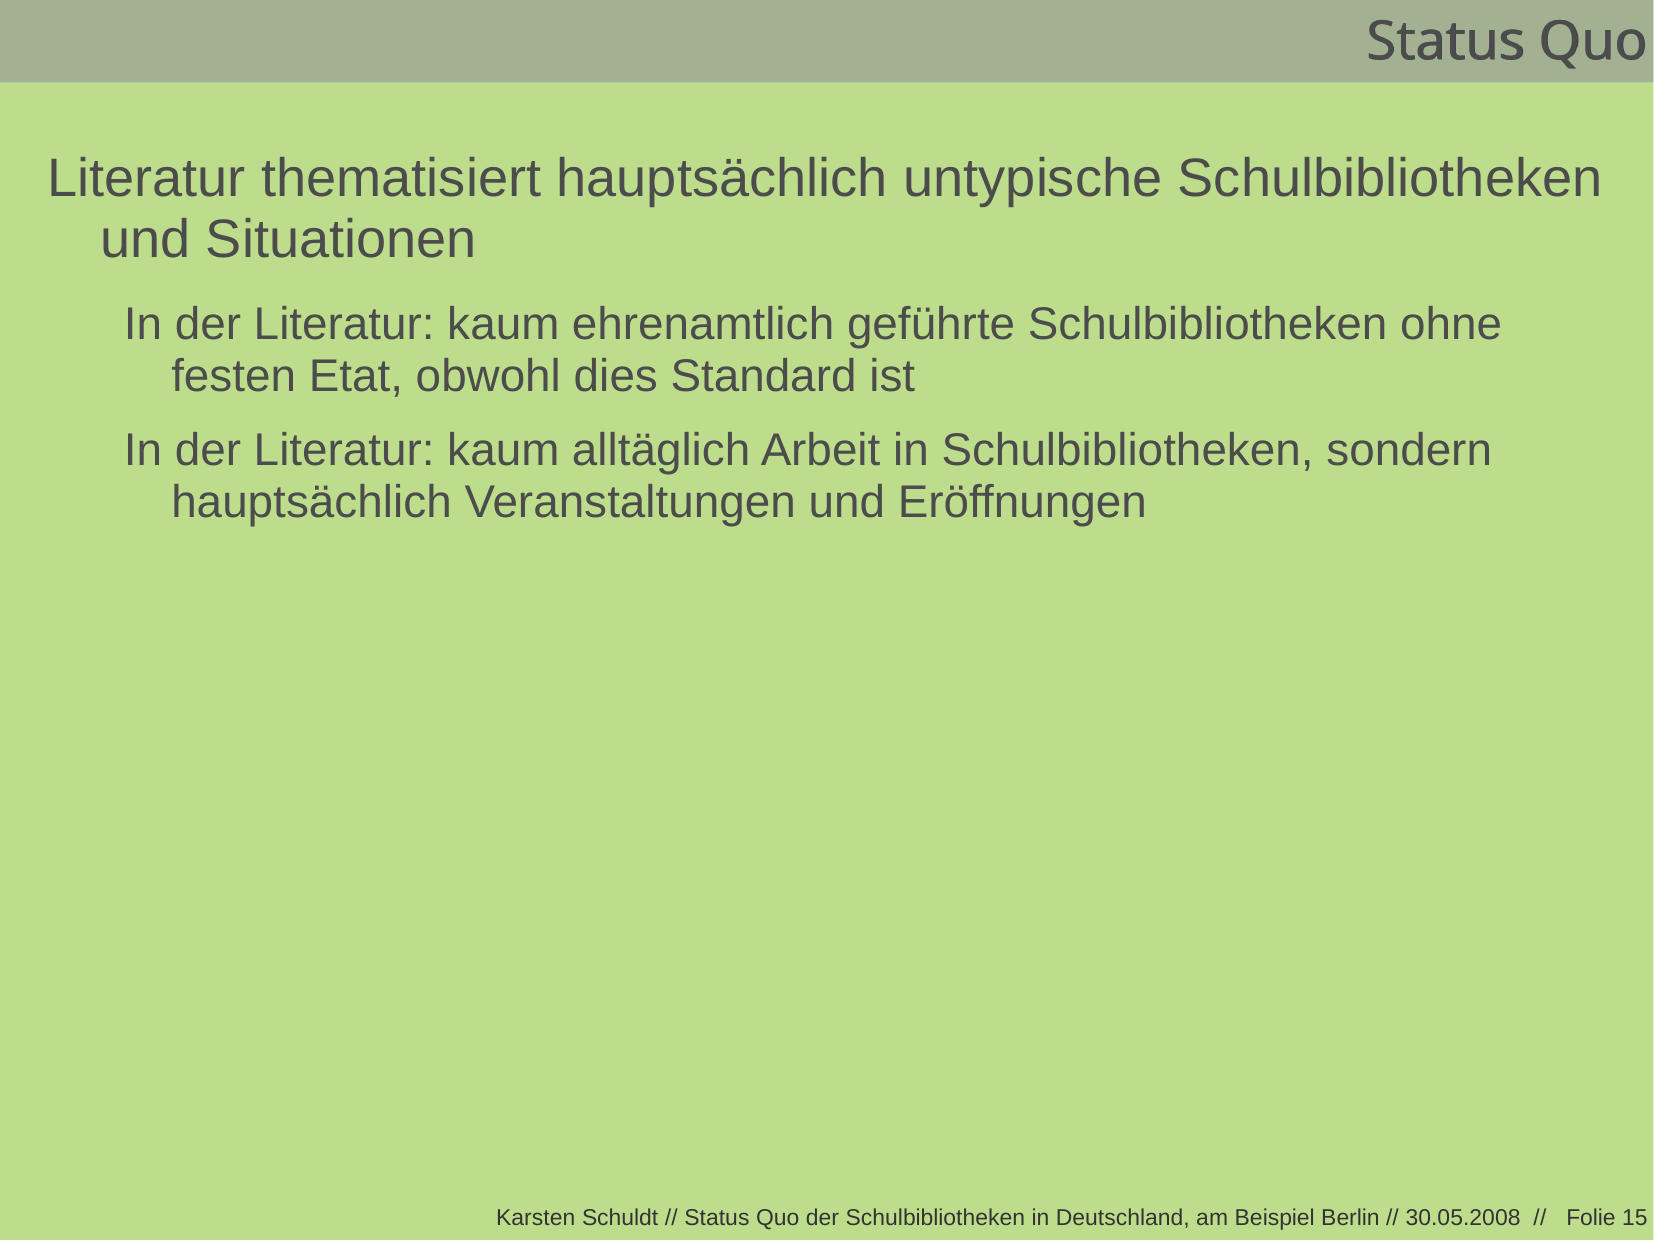

# Status Quo
Literatur thematisiert hauptsächlich untypische Schulbibliotheken und Situationen
In der Literatur: kaum ehrenamtlich geführte Schulbibliotheken ohne festen Etat, obwohl dies Standard ist
In der Literatur: kaum alltäglich Arbeit in Schulbibliotheken, sondern hauptsächlich Veranstaltungen und Eröffnungen
15